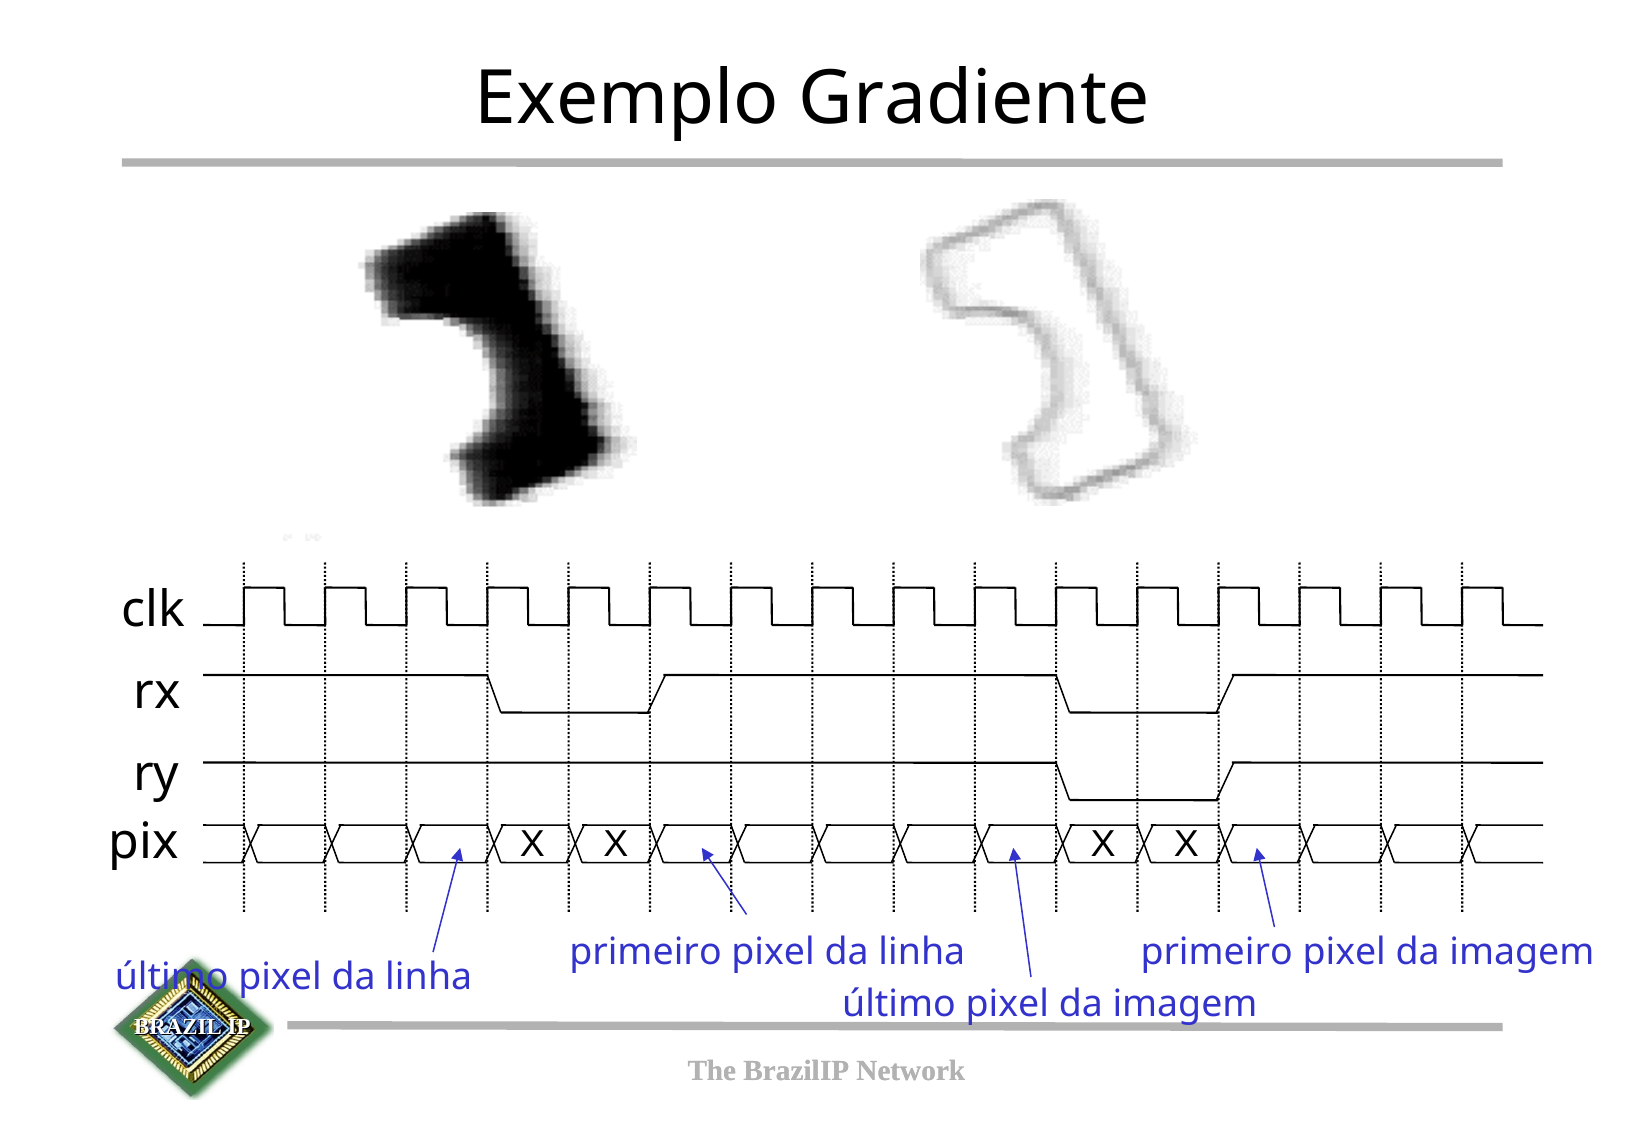

# Exemplo Gradiente
clk
rx
ry
pix
X
X
X
X
primeiro pixel da linha
primeiro pixel da imagem
último pixel da linha
último pixel da imagem